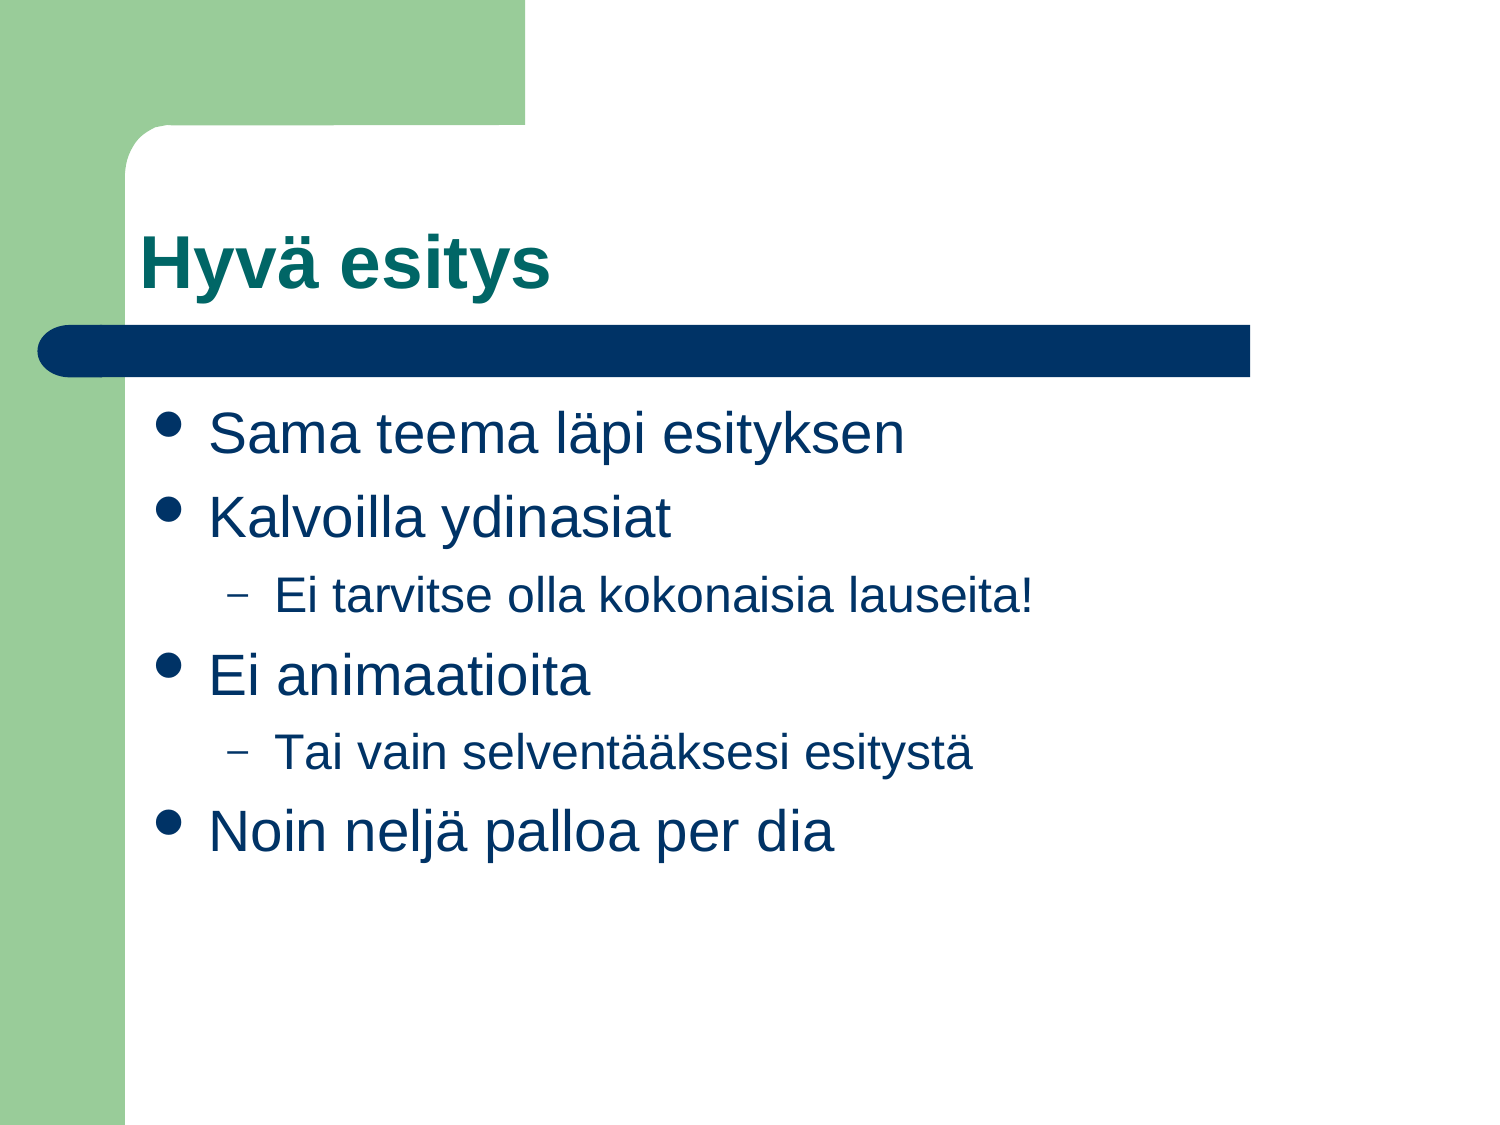

# Hyvä esitys
Sama teema läpi esityksen
Kalvoilla ydinasiat
Ei tarvitse olla kokonaisia lauseita!
Ei animaatioita
Tai vain selventääksesi esitystä
Noin neljä palloa per dia